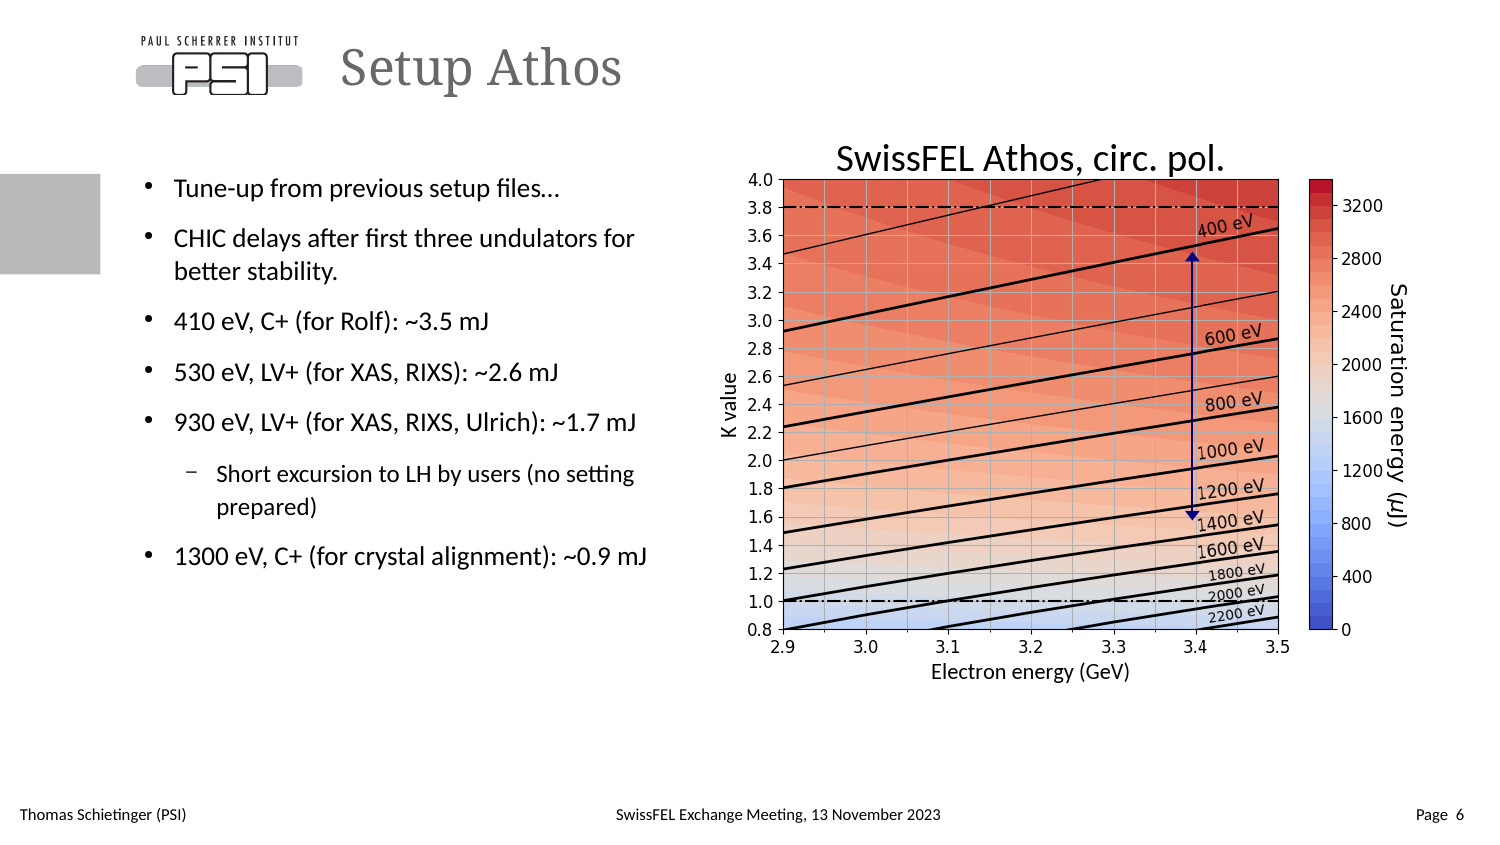

# Setup Athos
Tune-up from previous setup files…
CHIC delays after first three undulators for better stability.
410 eV, C+ (for Rolf): ~3.5 mJ
530 eV, LV+ (for XAS, RIXS): ~2.6 mJ
930 eV, LV+ (for XAS, RIXS, Ulrich): ~1.7 mJ
Short excursion to LH by users (no setting prepared)
1300 eV, C+ (for crystal alignment): ~0.9 mJ